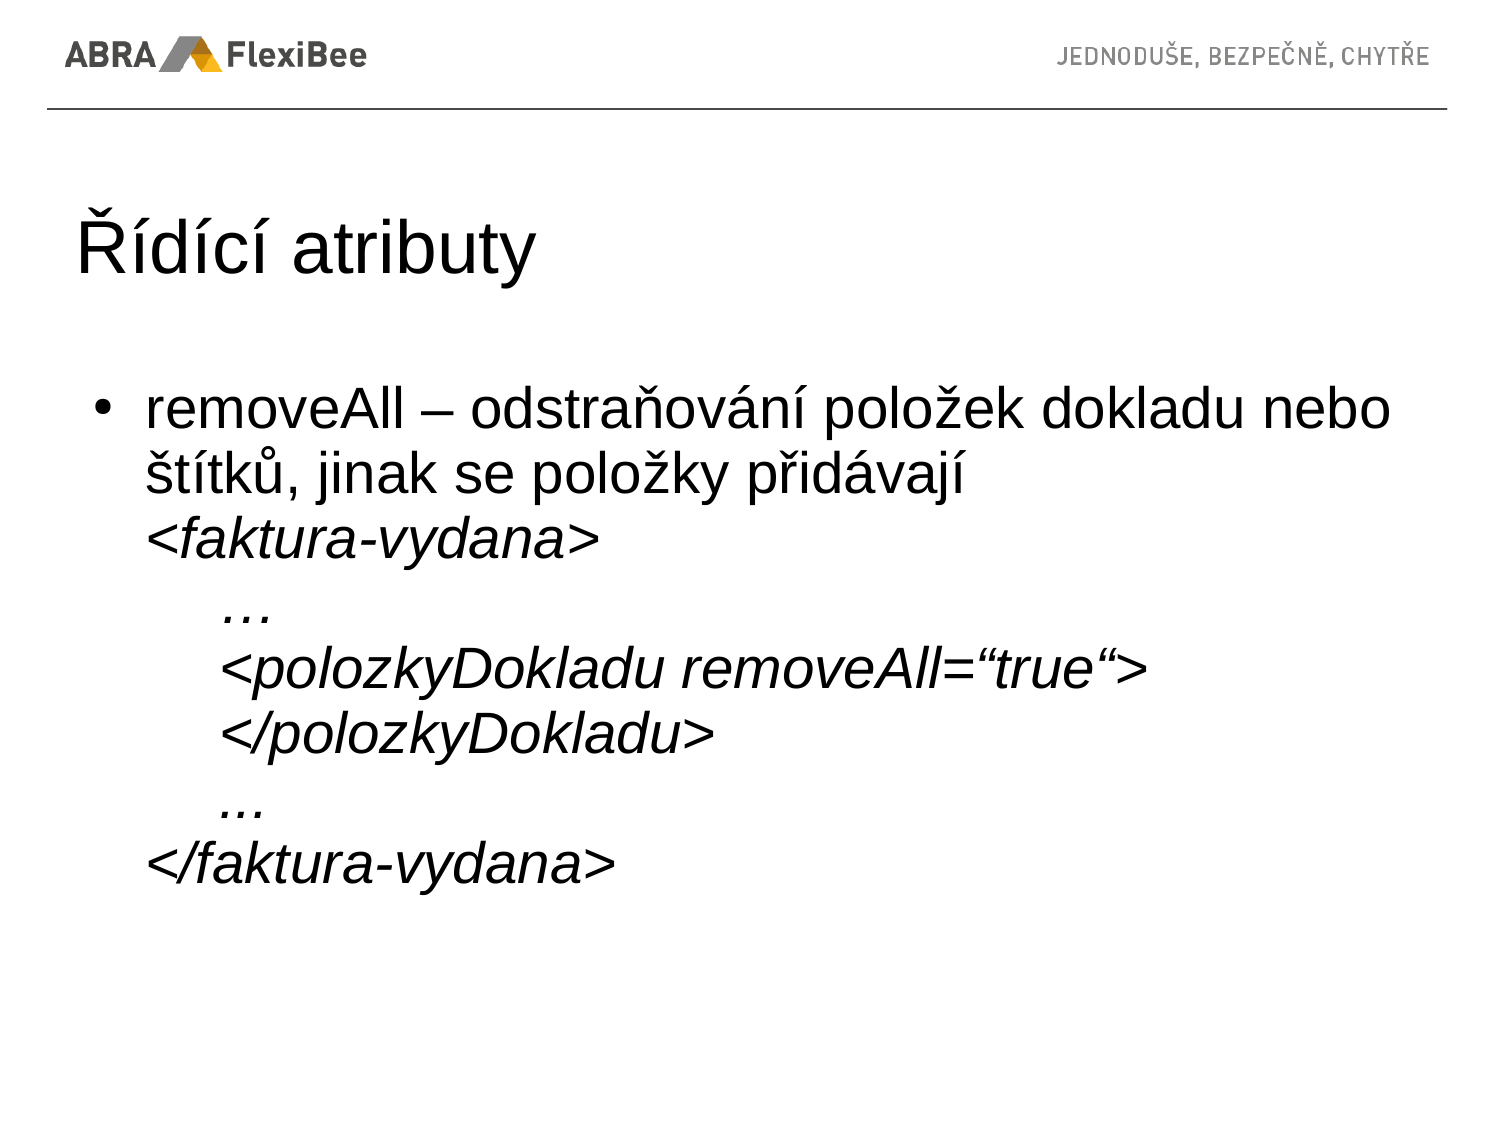

# Řídící atributy
removeAll – odstraňování položek dokladu nebo štítků, jinak se položky přidávají
<faktura-vydana>
	…
	<polozkyDokladu removeAll=“true“>
	</polozkyDokladu>
	...
</faktura-vydana>